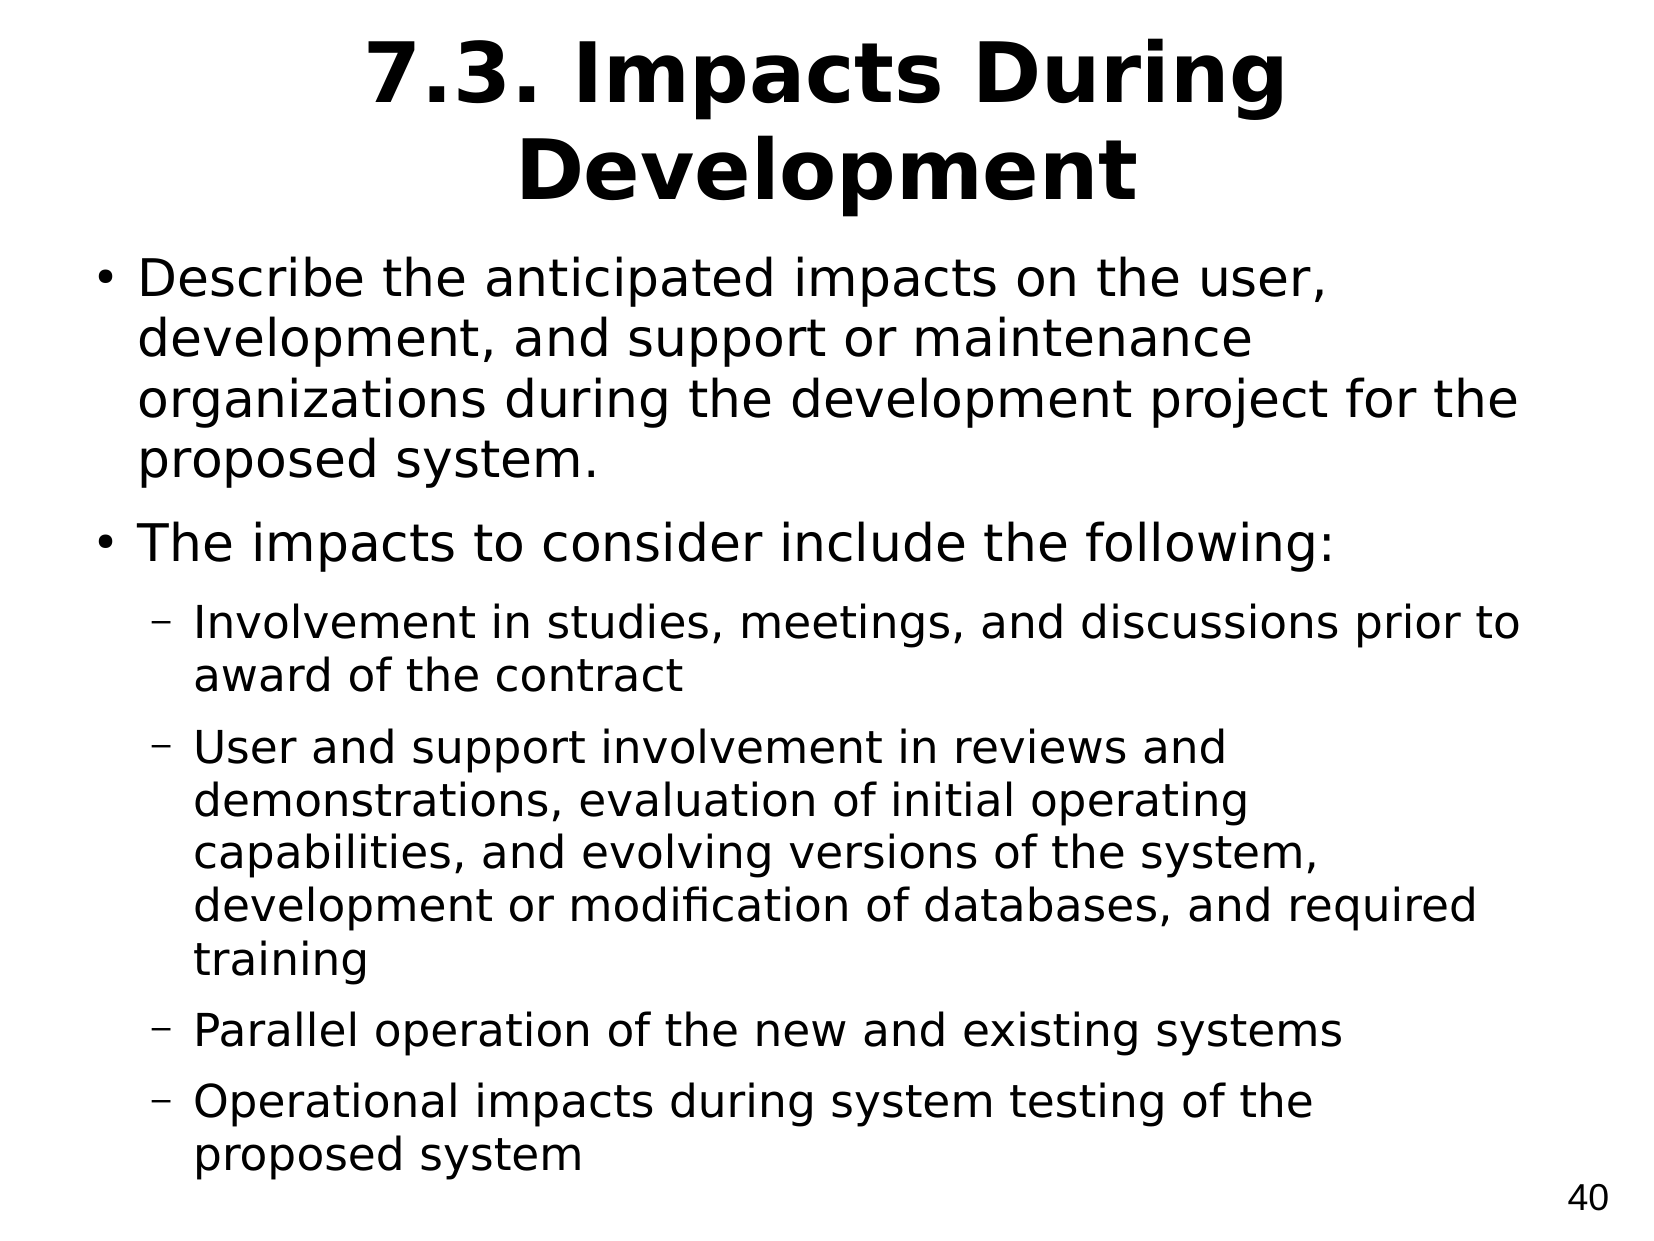

# 7.3. Impacts During Development
Describe the anticipated impacts on the user, development, and support or maintenance organizations during the development project for the proposed system.
The impacts to consider include the following:
Involvement in studies, meetings, and discussions prior to award of the contract
User and support involvement in reviews and demonstrations, evaluation of initial operating capabilities, and evolving versions of the system, development or modification of databases, and required training
Parallel operation of the new and existing systems
Operational impacts during system testing of the proposed system